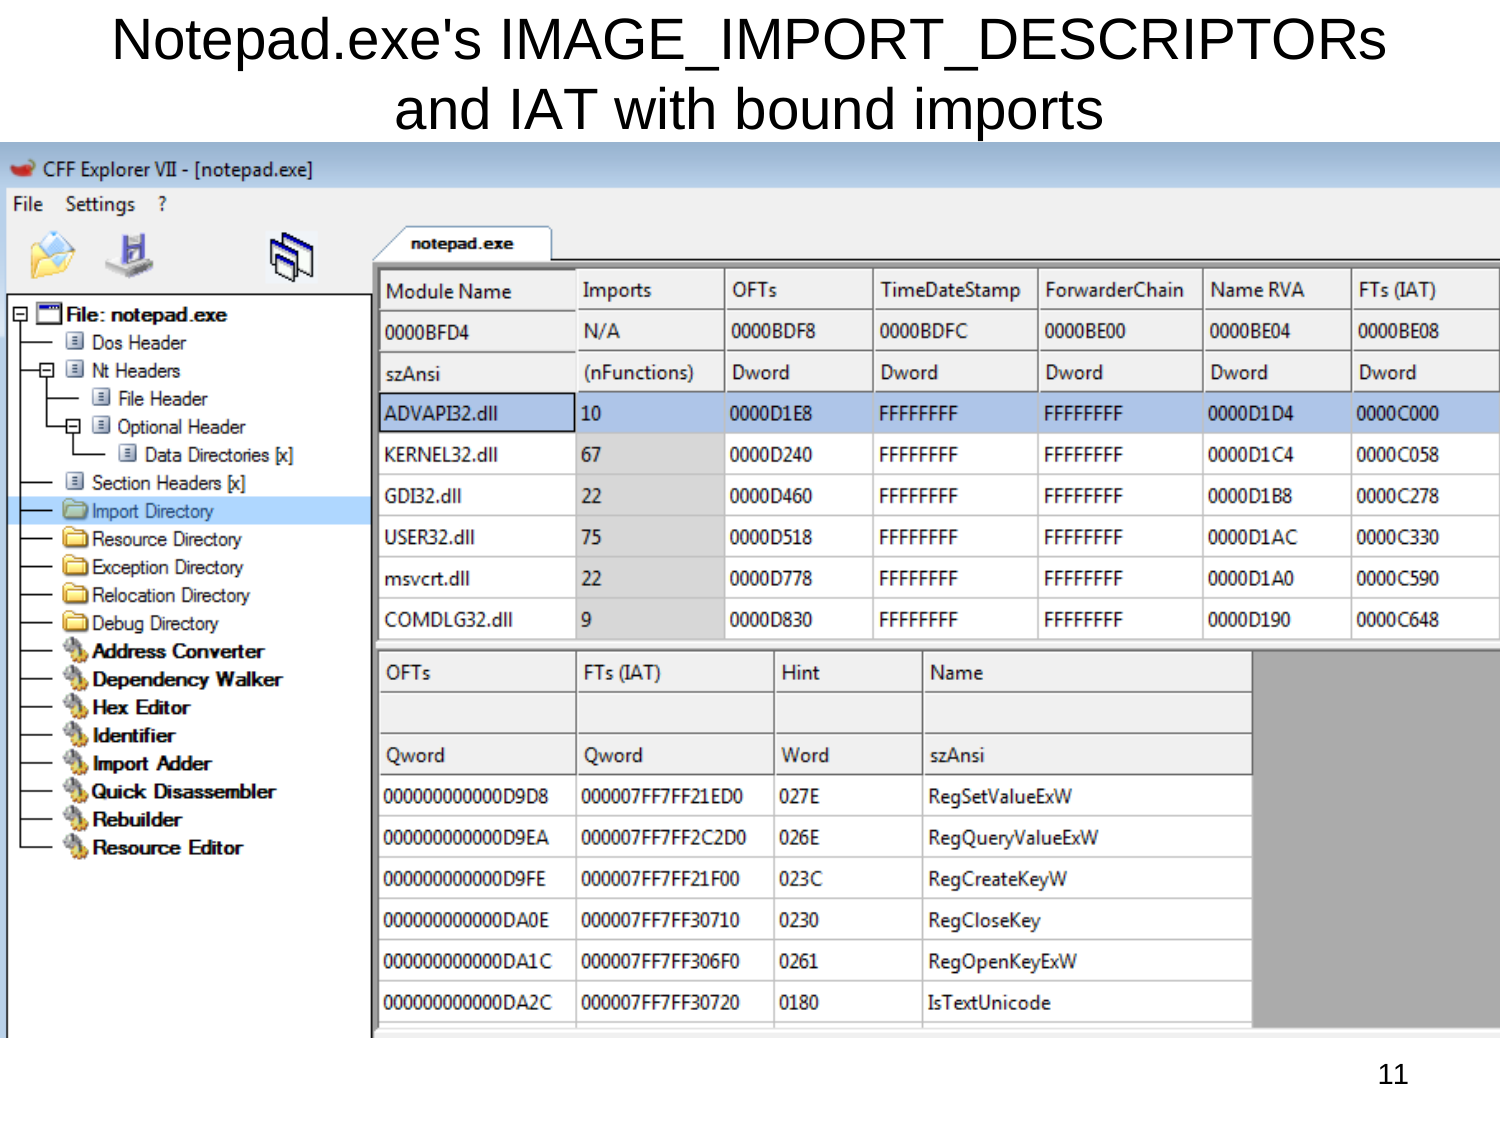

# Notepad.exe's IMAGE_IMPORT_DESCRIPTORs and IAT with bound imports